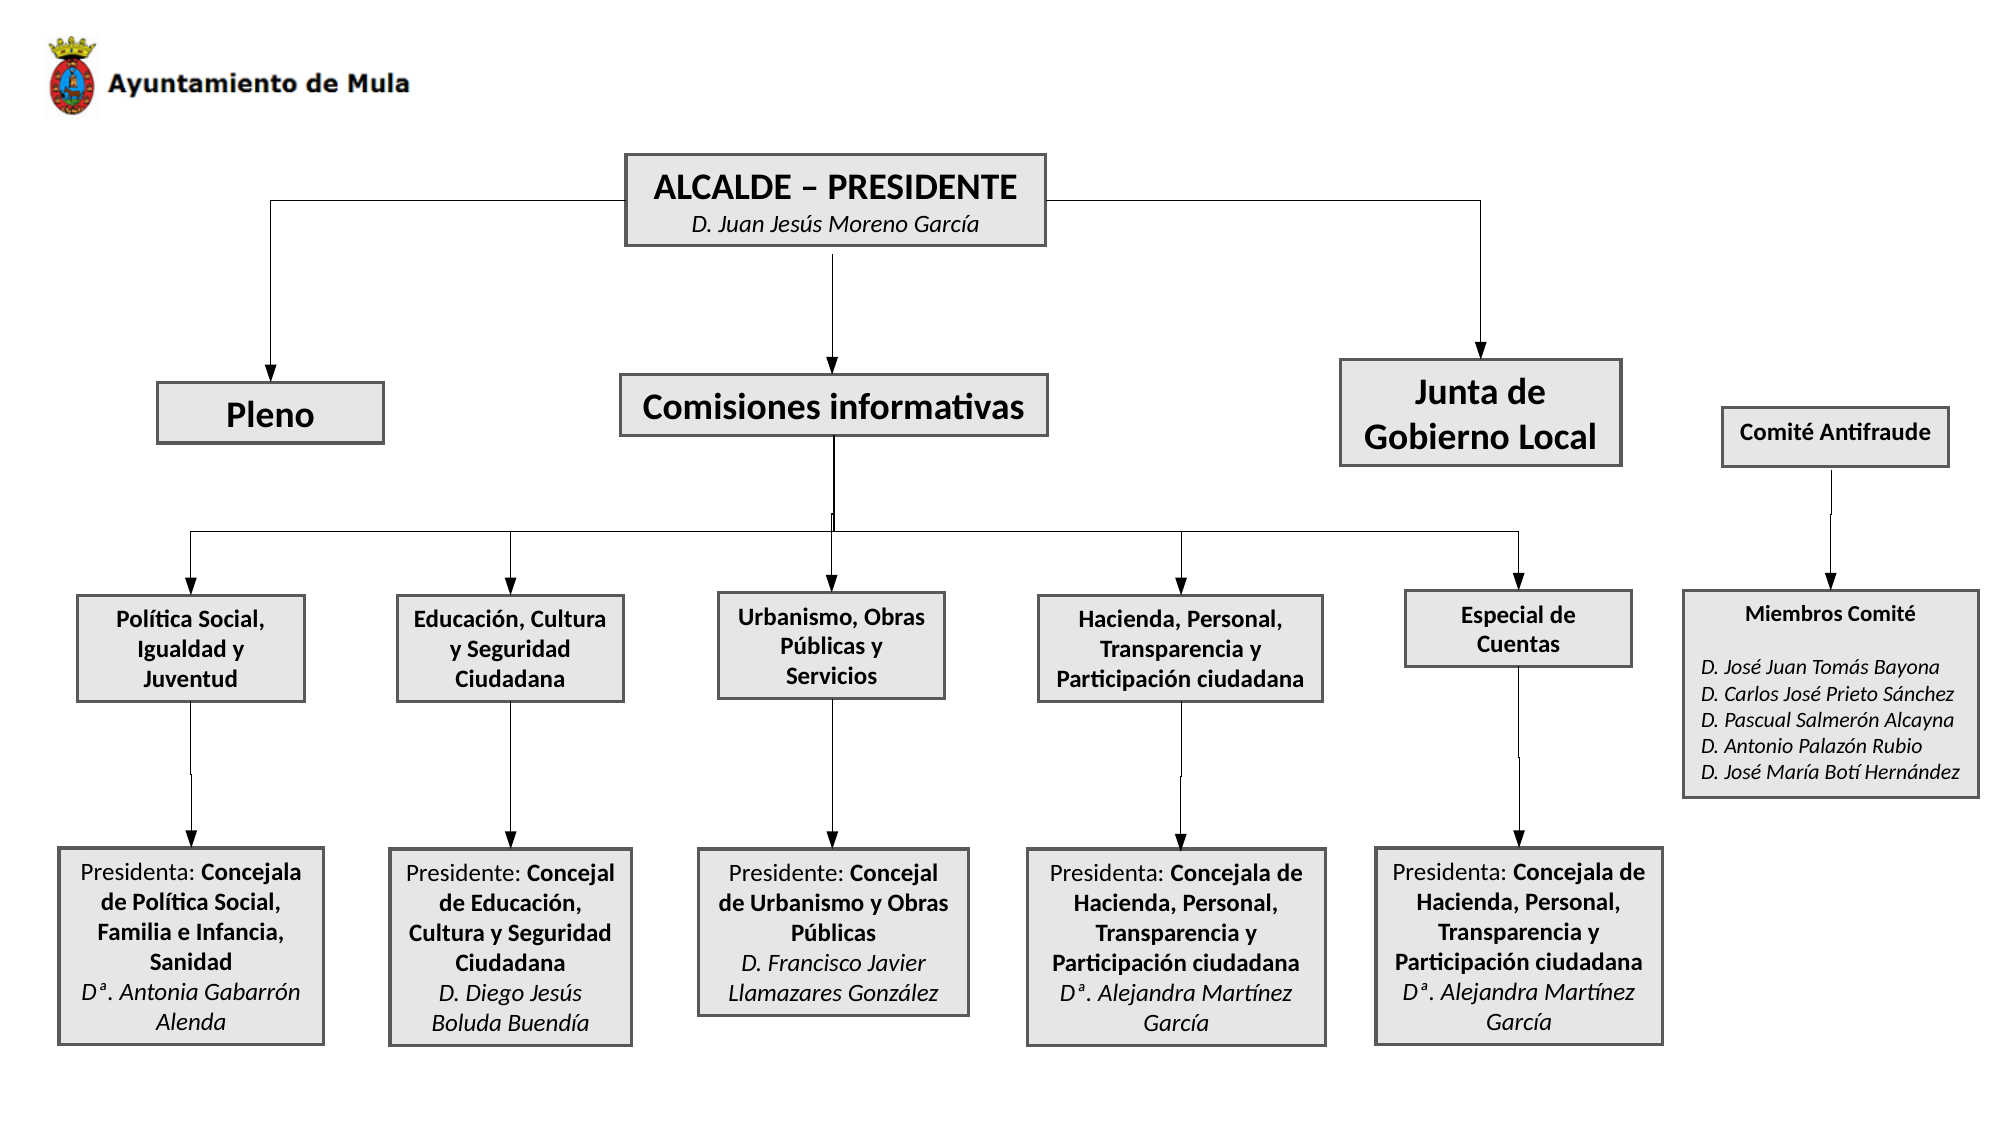

ALCALDE – PRESIDENTE
D. Juan Jesús Moreno García
Junta de Gobierno Local
Comisiones informativas
Pleno
Comité Antifraude
Especial de Cuentas
Miembros Comité
D. José Juan Tomás Bayona
D. Carlos José Prieto Sánchez
D. Pascual Salmerón Alcayna
D. Antonio Palazón Rubio
D. José María Botí Hernández
Urbanismo, Obras Públicas y Servicios
Política Social, Igualdad y Juventud
Educación, Cultura y Seguridad Ciudadana
Hacienda, Personal, Transparencia y Participación ciudadana
Presidenta: Concejala de Política Social, Familia e Infancia, Sanidad
Dª. Antonia Gabarrón Alenda
Presidenta: Concejala de Hacienda, Personal, Transparencia y Participación ciudadana
Dª. Alejandra Martínez García
Presidente: Concejal de Educación, Cultura y Seguridad Ciudadana
D. Diego Jesús Boluda Buendía
Presidente: Concejal de Urbanismo y Obras Públicas
D. Francisco Javier Llamazares González
Presidenta: Concejala de Hacienda, Personal, Transparencia y Participación ciudadana
Dª. Alejandra Martínez García